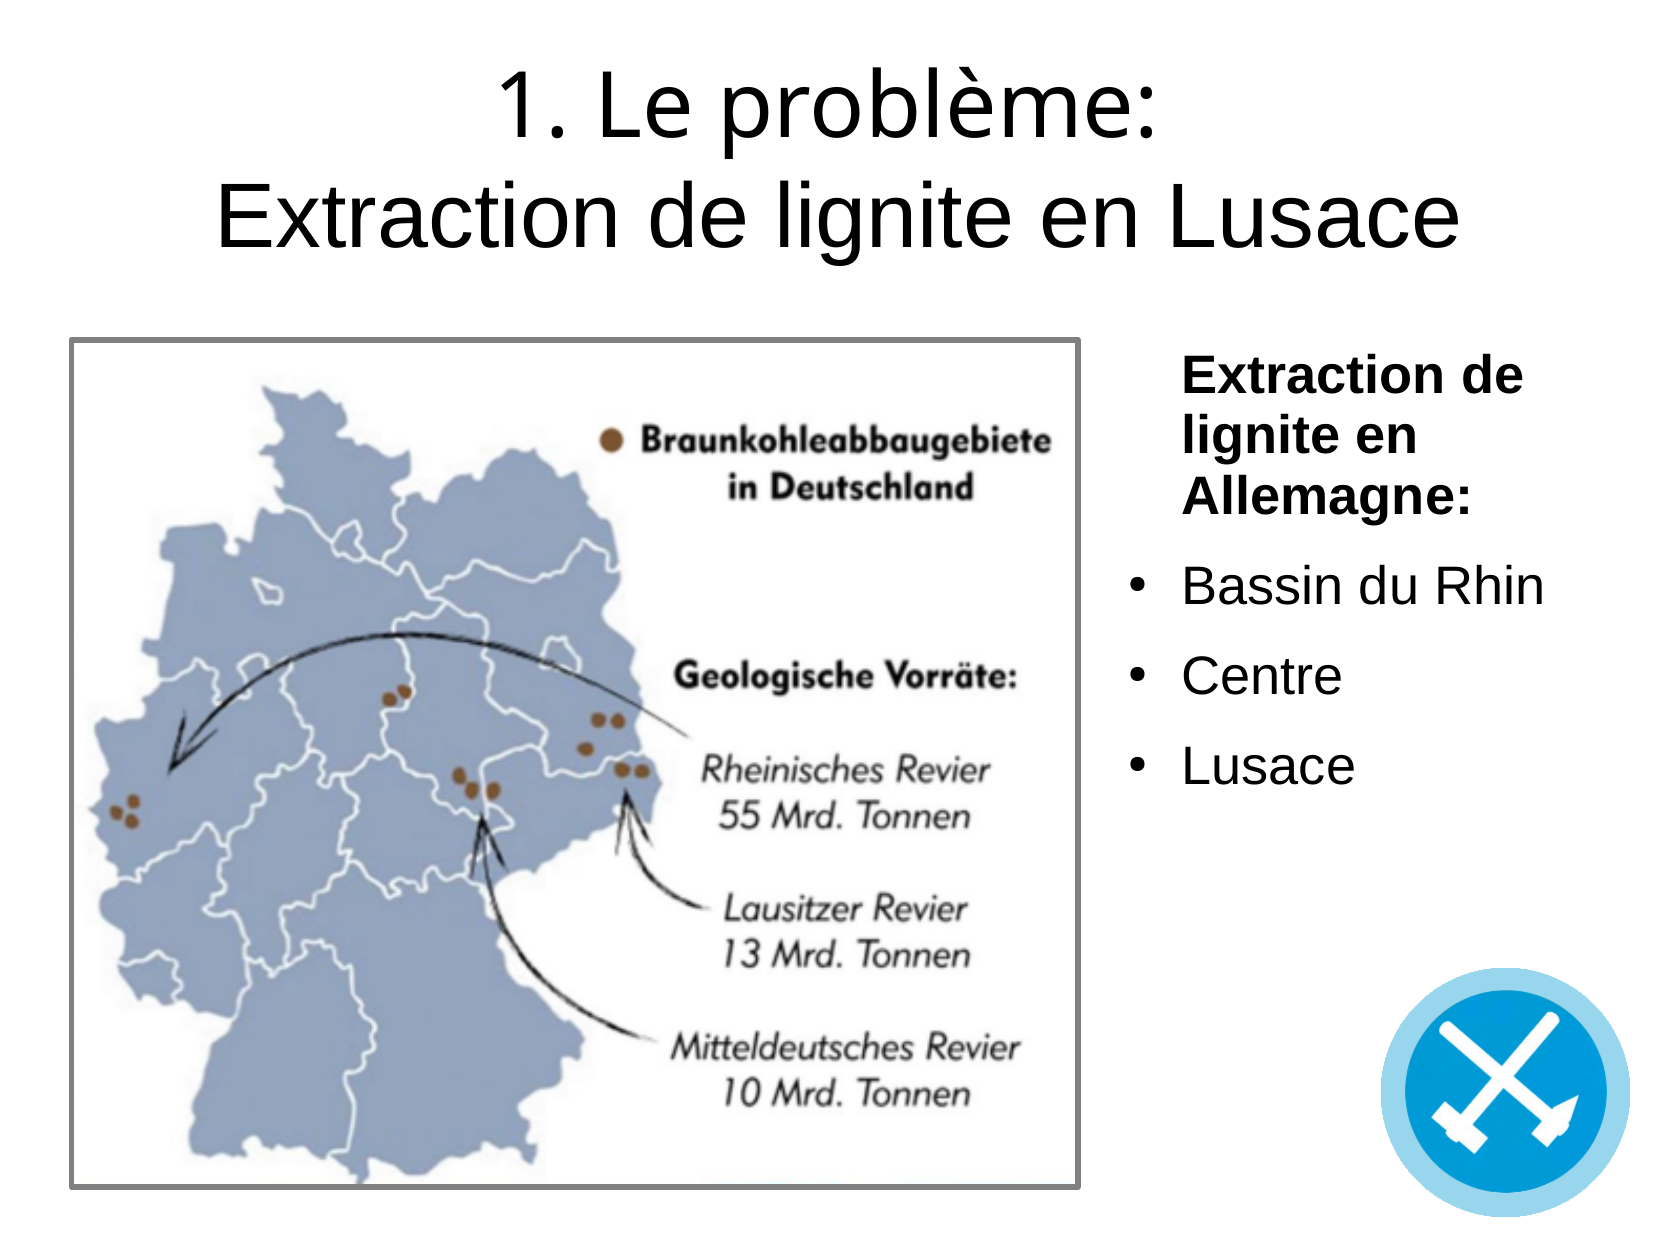

# 1. Le problème: Extraction de lignite en Lusace
Extraction de lignite en Allemagne:
Bassin du Rhin
Centre
Lusace